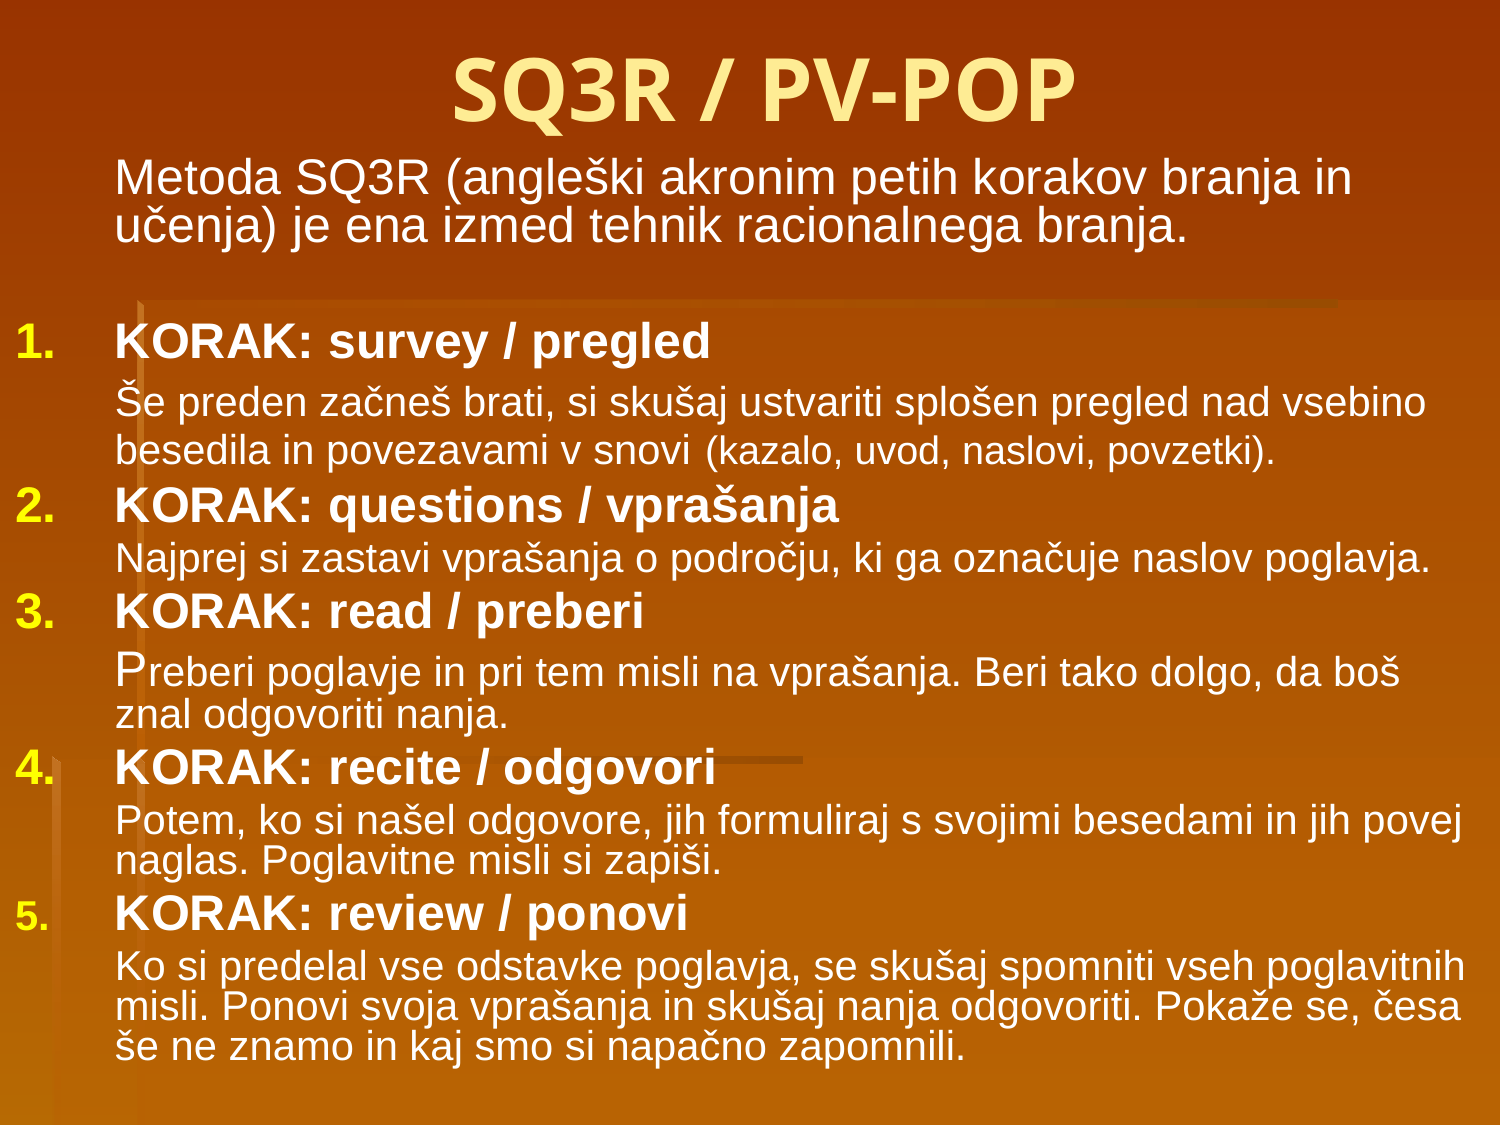

# SQ3R / PV-POP
	Metoda SQ3R (angleški akronim petih korakov branja in učenja) je ena izmed tehnik racionalnega branja.
KORAK: survey / pregled
	Še preden začneš brati, si skušaj ustvariti splošen pregled nad vsebino besedila in povezavami v snovi (kazalo, uvod, naslovi, povzetki).
KORAK: questions / vprašanja
	Najprej si zastavi vprašanja o področju, ki ga označuje naslov poglavja.
3.	KORAK: read / preberi
	Preberi poglavje in pri tem misli na vprašanja. Beri tako dolgo, da boš znal odgovoriti nanja.
KORAK: recite / odgovori
	Potem, ko si našel odgovore, jih formuliraj s svojimi besedami in jih povej naglas. Poglavitne misli si zapiši.
5.	KORAK: review / ponovi
	Ko si predelal vse odstavke poglavja, se skušaj spomniti vseh poglavitnih misli. Ponovi svoja vprašanja in skušaj nanja odgovoriti. Pokaže se, česa še ne znamo in kaj smo si napačno zapomnili.